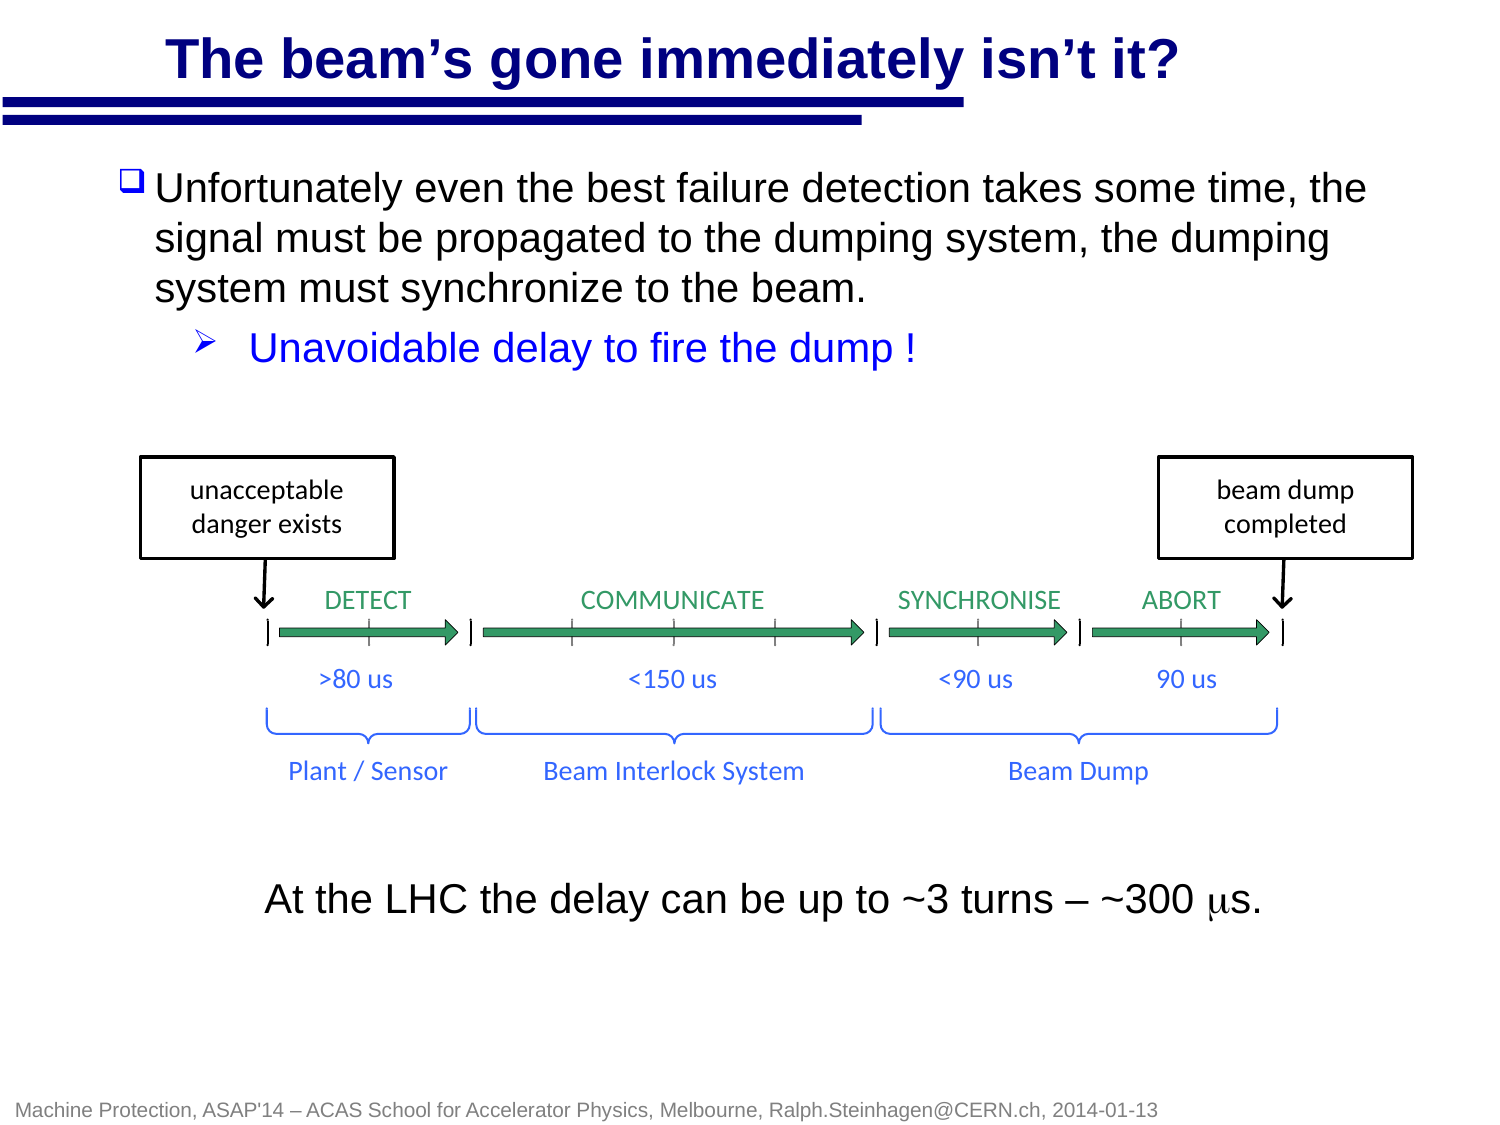

# The beam’s gone immediately isn’t it?
Unfortunately even the best failure detection takes some time, the signal must be propagated to the dumping system, the dumping system must synchronize to the beam.
Unavoidable delay to fire the dump !
At the LHC the delay can be up to ~3 turns – ~300 s.